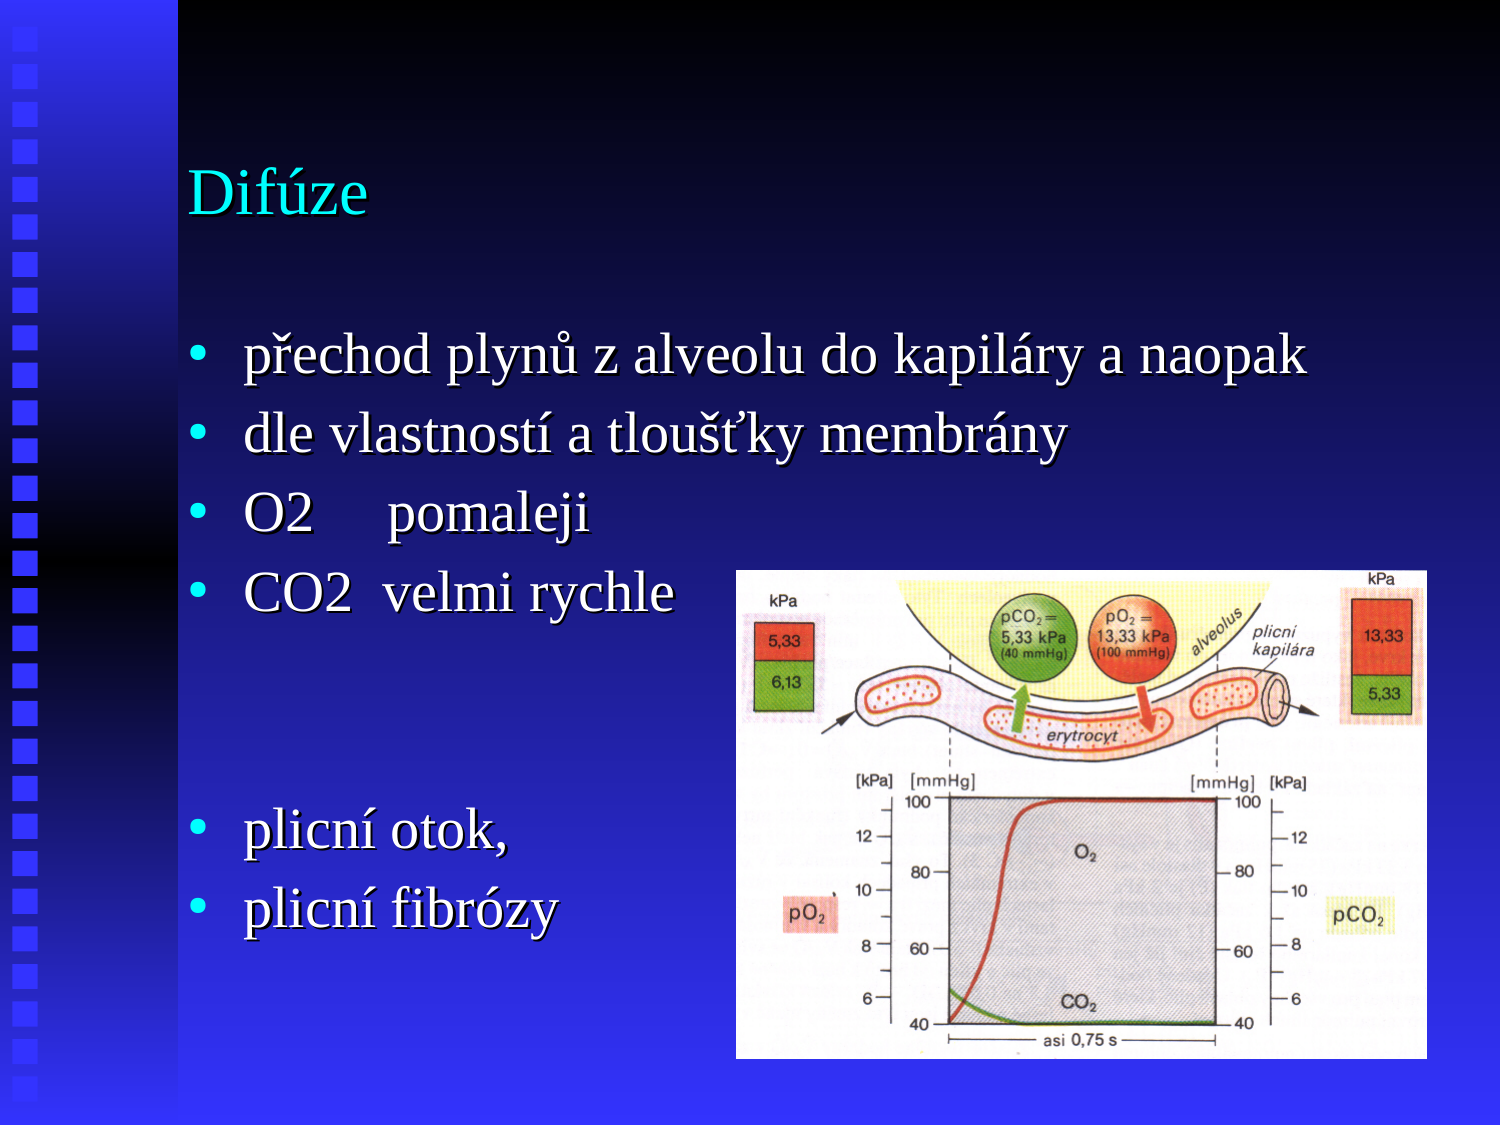

# Difúze
přechod plynů z alveolu do kapiláry a naopak
dle vlastností a tloušťky membrány
O2 pomaleji
CO2 velmi rychle
plicní otok,
plicní fibrózy